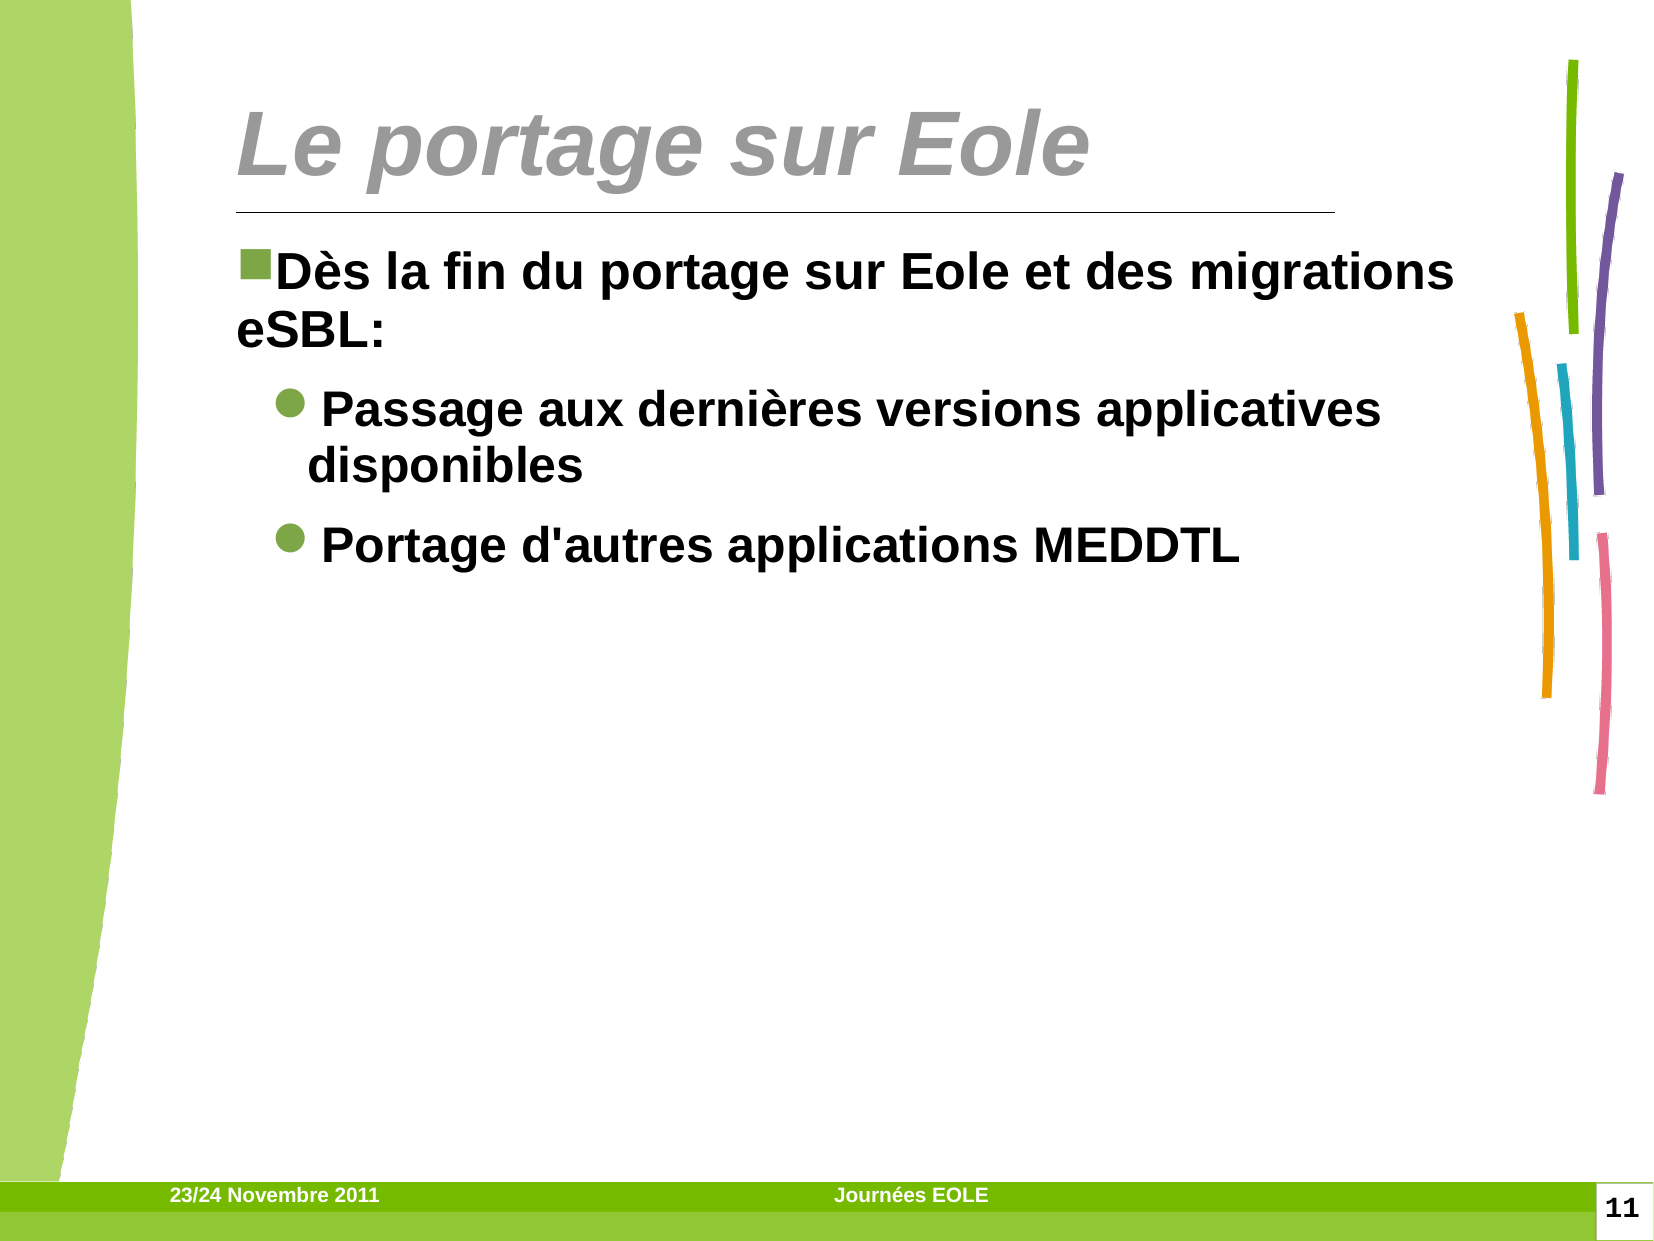

# Le portage sur Eole
Dès la fin du portage sur Eole et des migrations eSBL:
Passage aux dernières versions applicatives disponibles
Portage d'autres applications MEDDTL